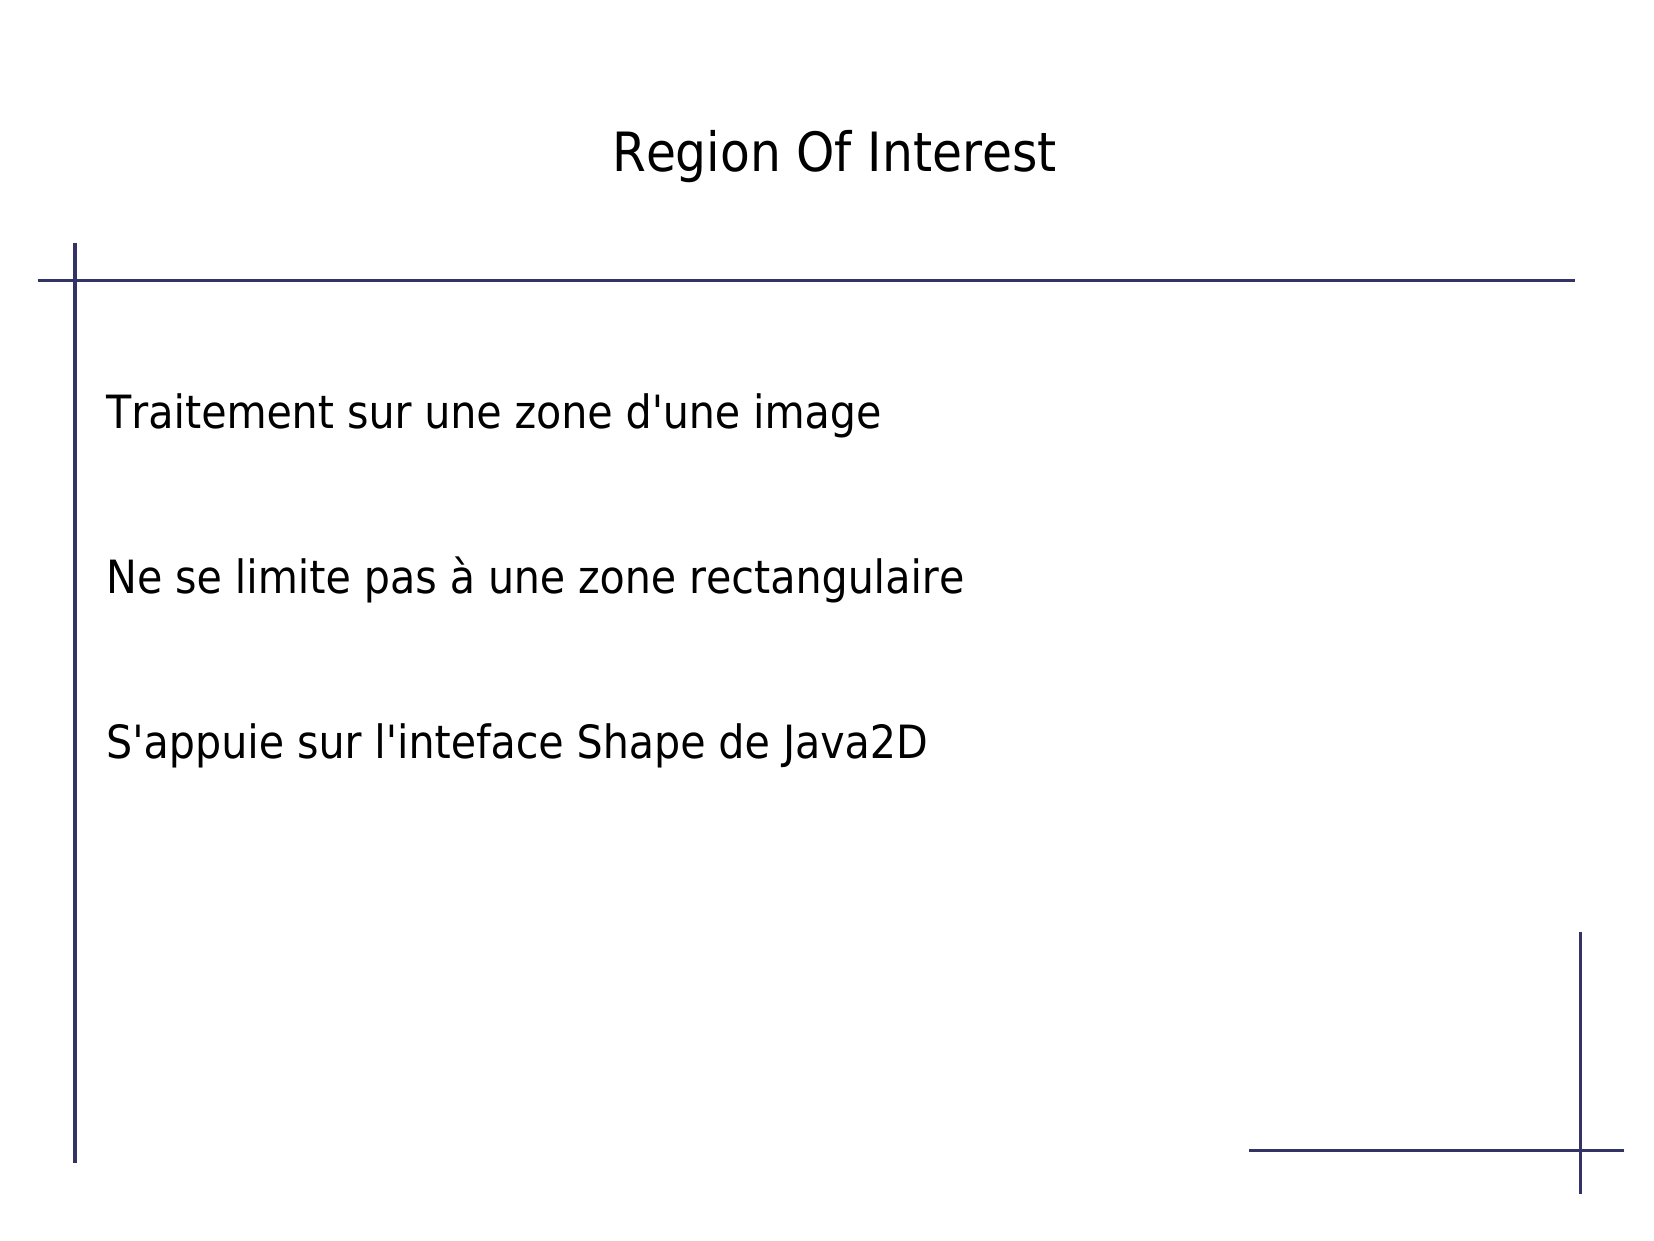

# Region Of Interest
Traitement sur une zone d'une image
Ne se limite pas à une zone rectangulaire
S'appuie sur l'inteface Shape de Java2D